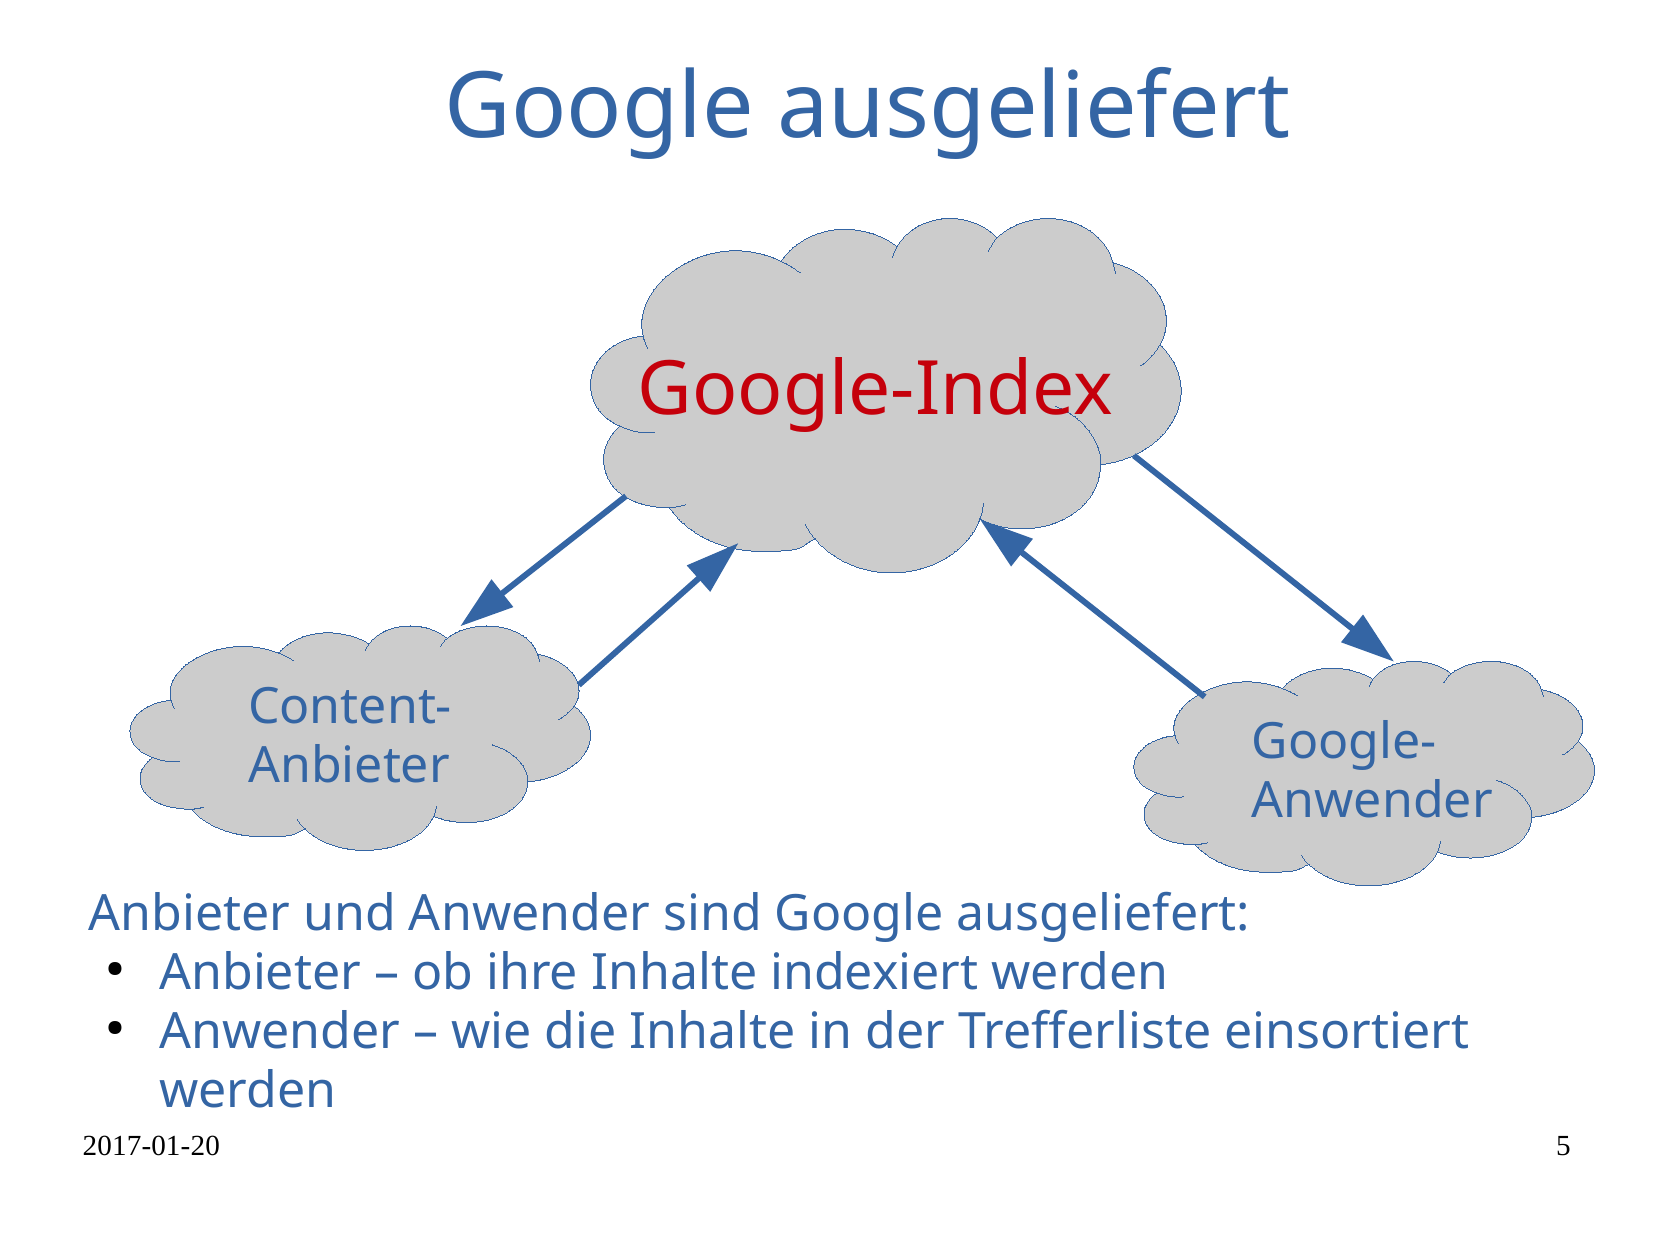

# Google ausgeliefert
Google-Index
Content-Anbieter
Google-Anwender
Anbieter und Anwender sind Google ausgeliefert:
Anbieter – ob ihre Inhalte indexiert werden
Anwender – wie die Inhalte in der Trefferliste einsortiert werden
2017-01-20
5